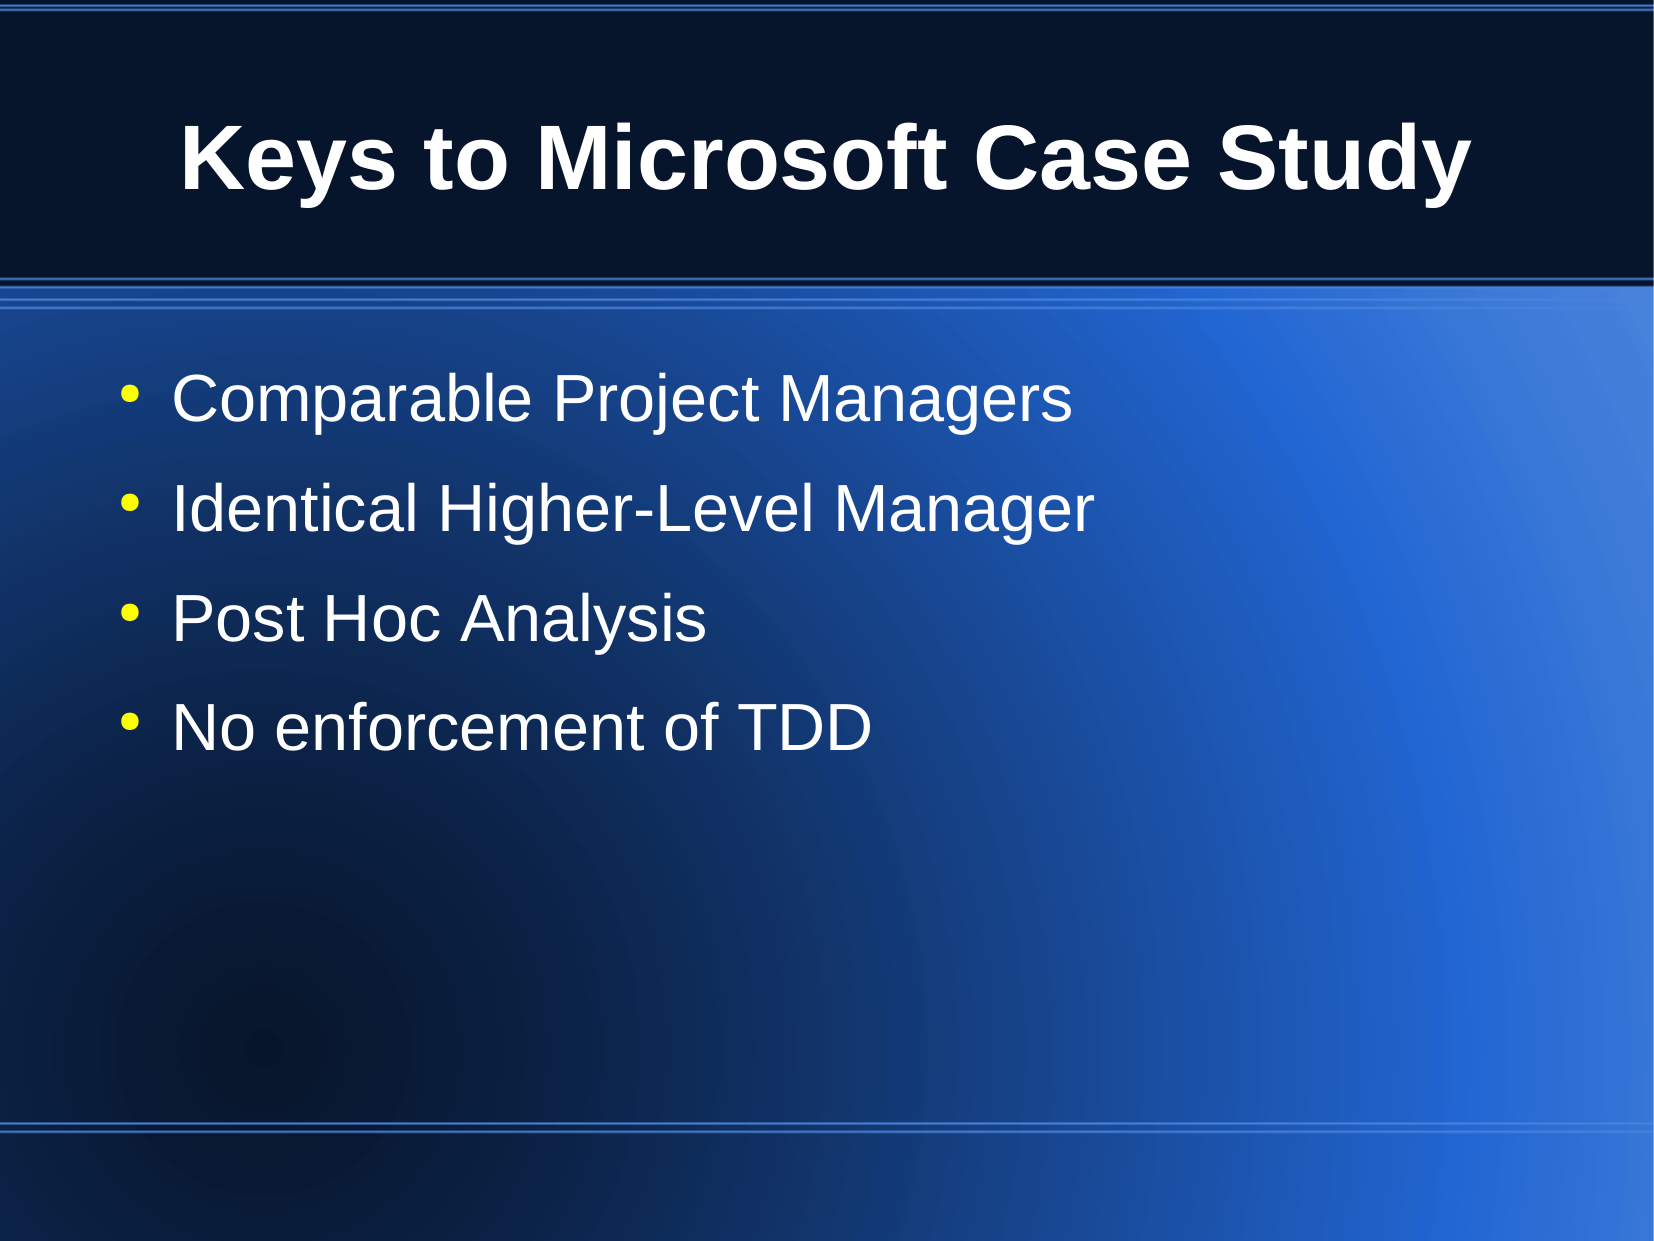

# Keys to Microsoft Case Study
Comparable Project Managers
Identical Higher-Level Manager
Post Hoc Analysis
No enforcement of TDD